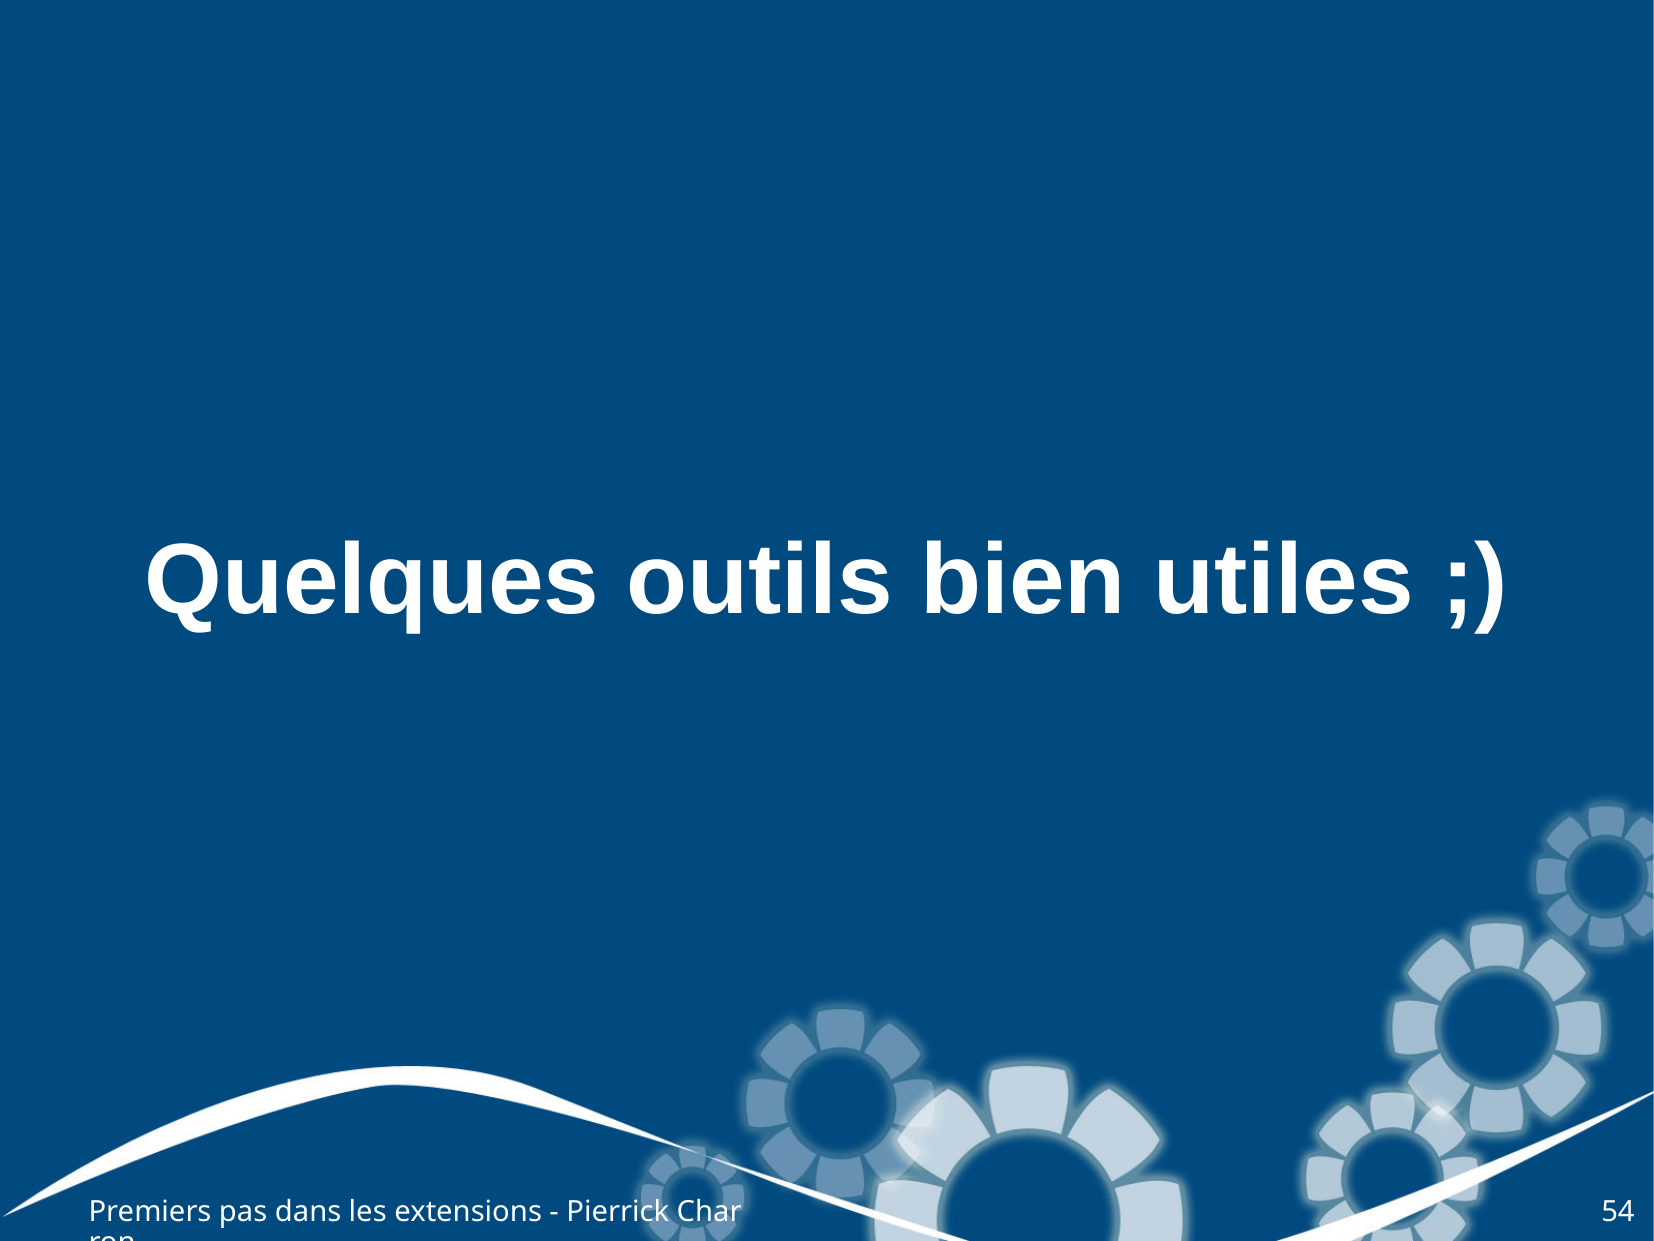

# Quelques outils bien utiles ;)
Premiers pas dans les extensions - Pierrick Charron
54